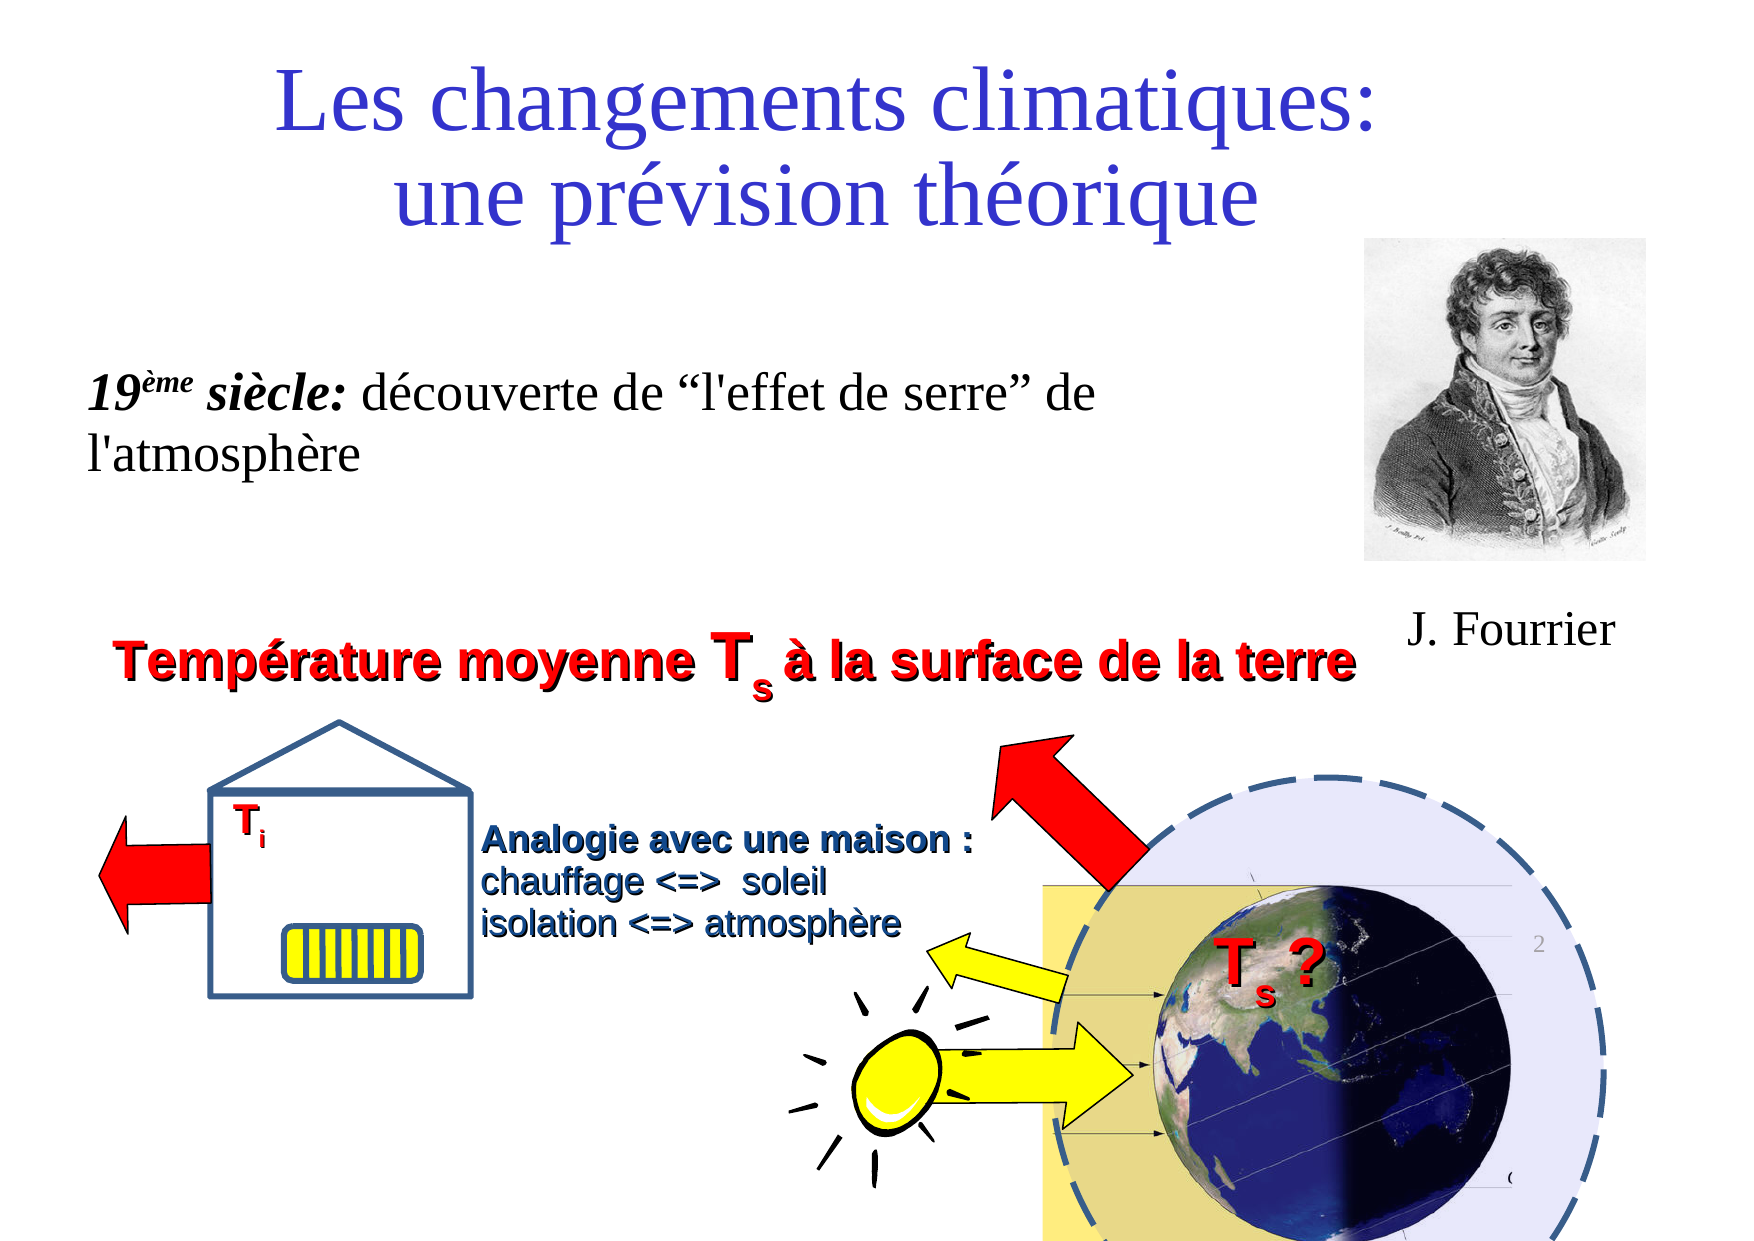

Les changements climatiques:
une prévision théorique
19ème siècle: découverte de “l'effet de serre” de l'atmosphère
J. Fourrier
Température moyenne Ts à la surface de la terre
Ti
Analogie avec une maison :
chauffage <=> soleil
isolation <=> atmosphère
 Ts ?